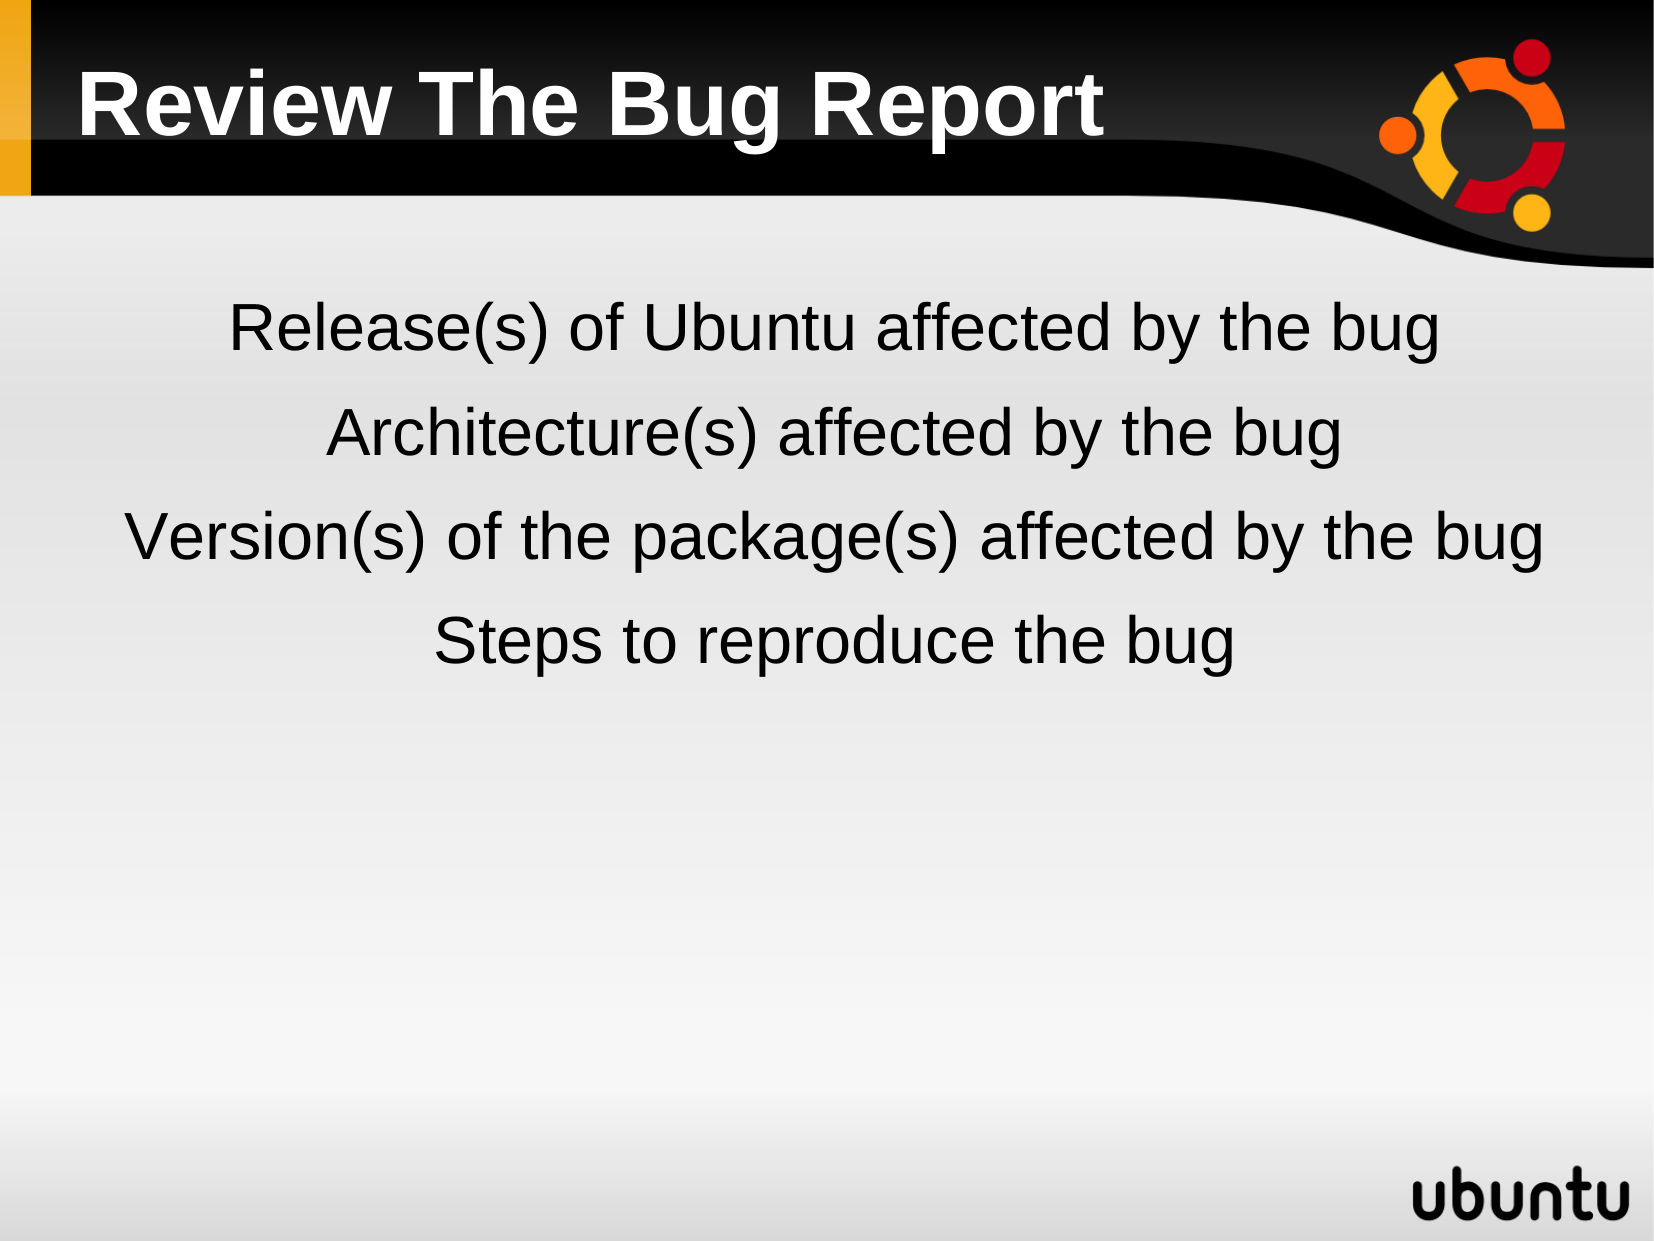

# Review The Bug Report
Release(s) of Ubuntu affected by the bug
Architecture(s) affected by the bug
Version(s) of the package(s) affected by the bug
Steps to reproduce the bug